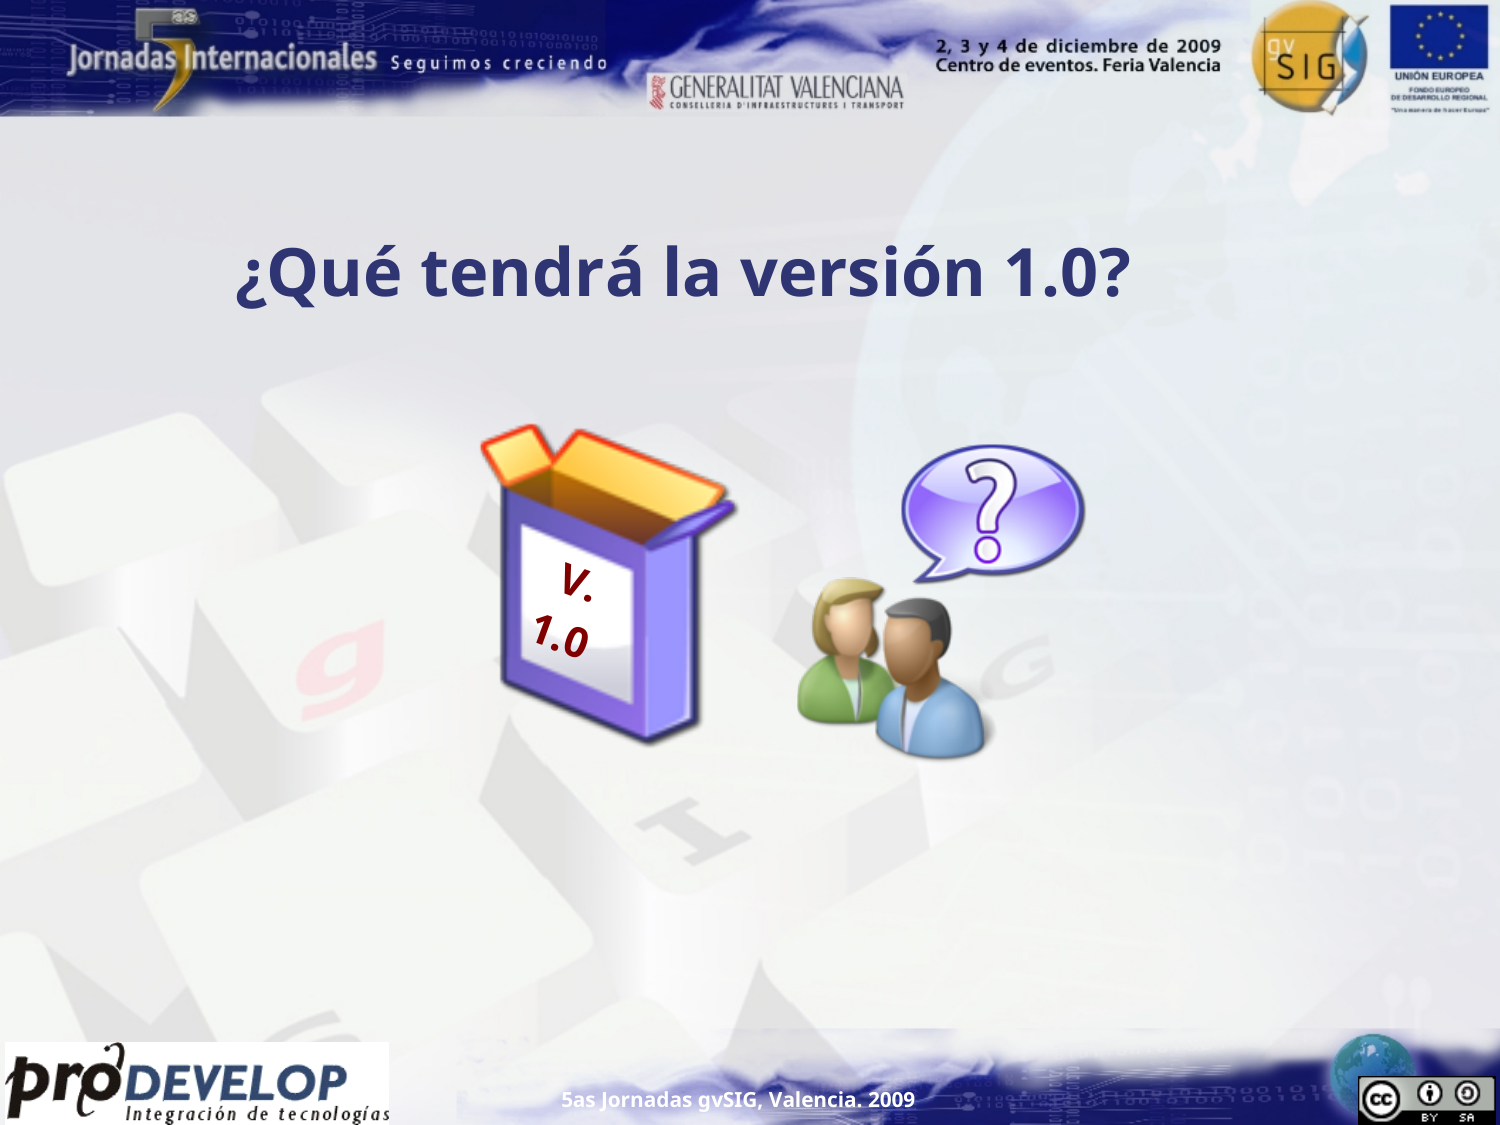

# ¿Qué tendrá la versión 1.0?
V.
1.0
25/10/2006
20
Plan Difusión Interna gvSIG v. 2.0